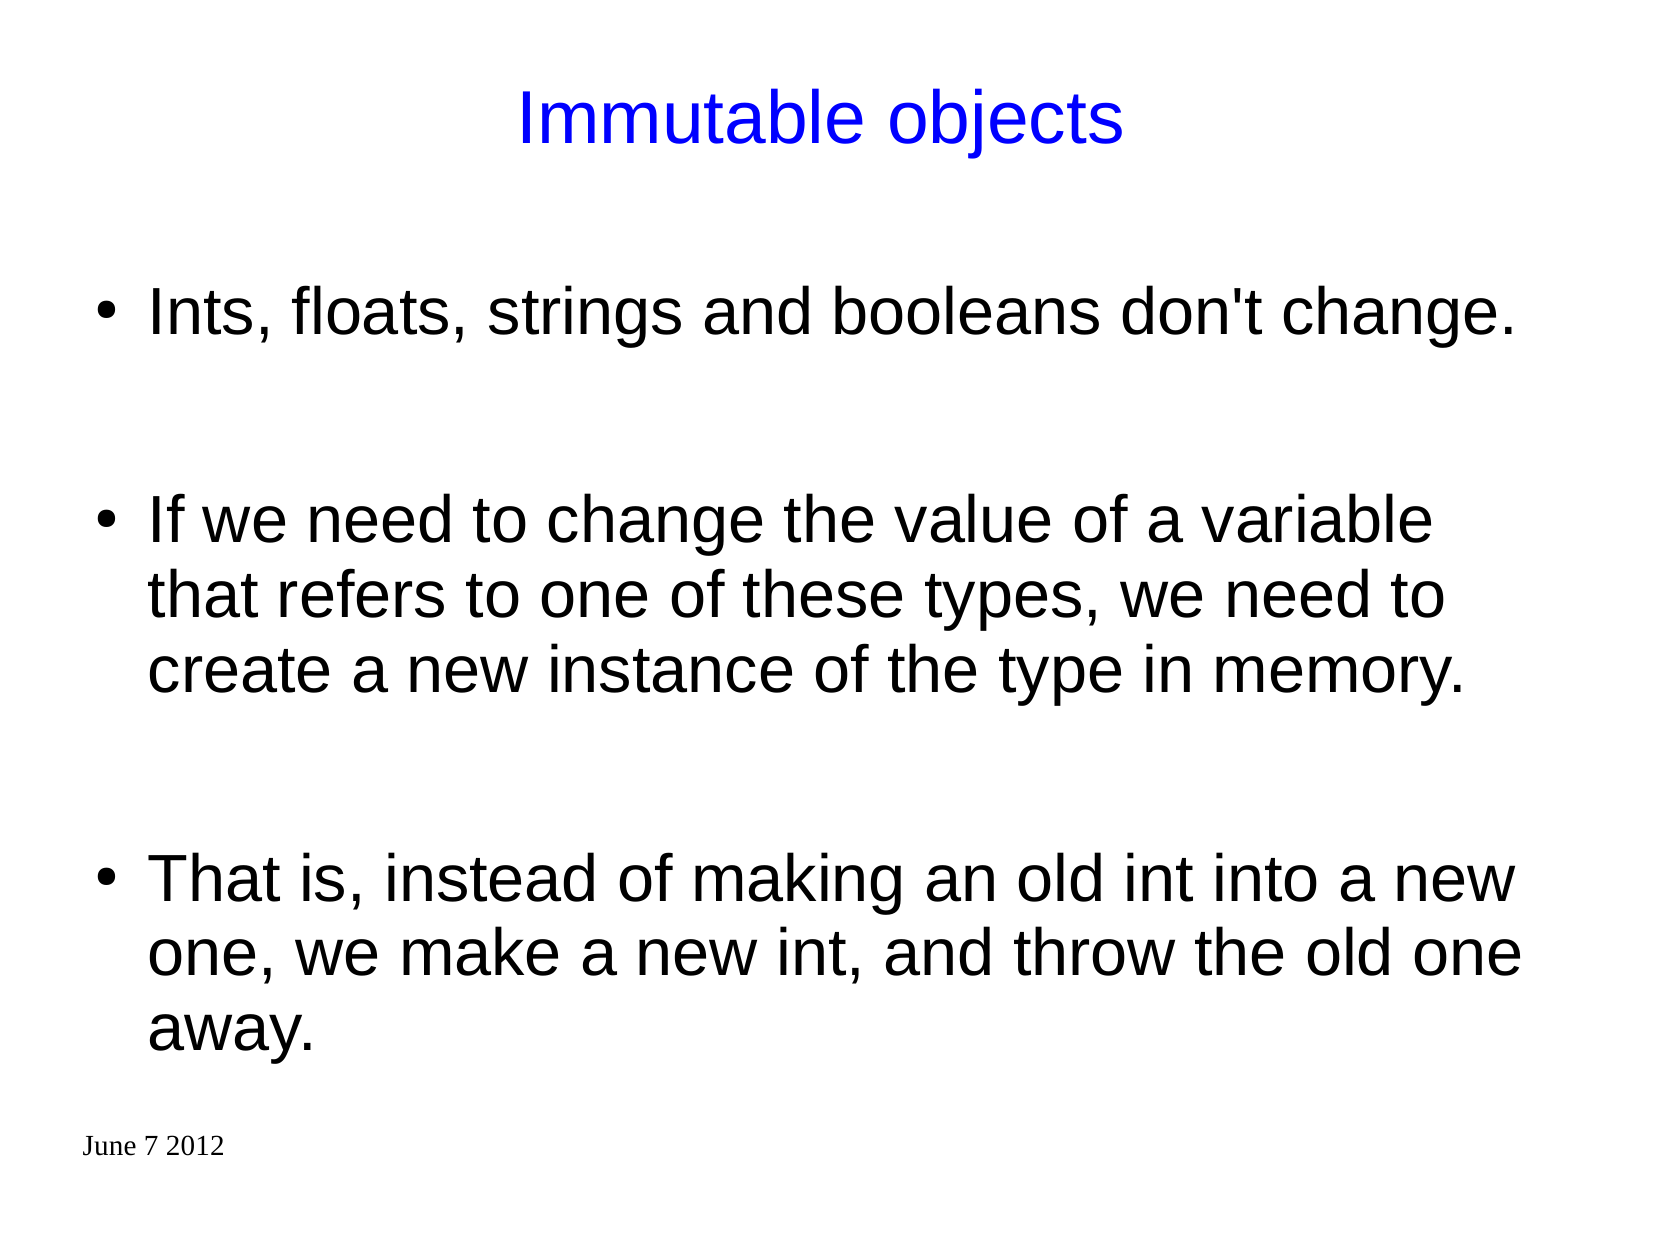

# Immutable objects
Ints, floats, strings and booleans don't change.
If we need to change the value of a variable that refers to one of these types, we need to create a new instance of the type in memory.
That is, instead of making an old int into a new one, we make a new int, and throw the old one away.
June 7 2012